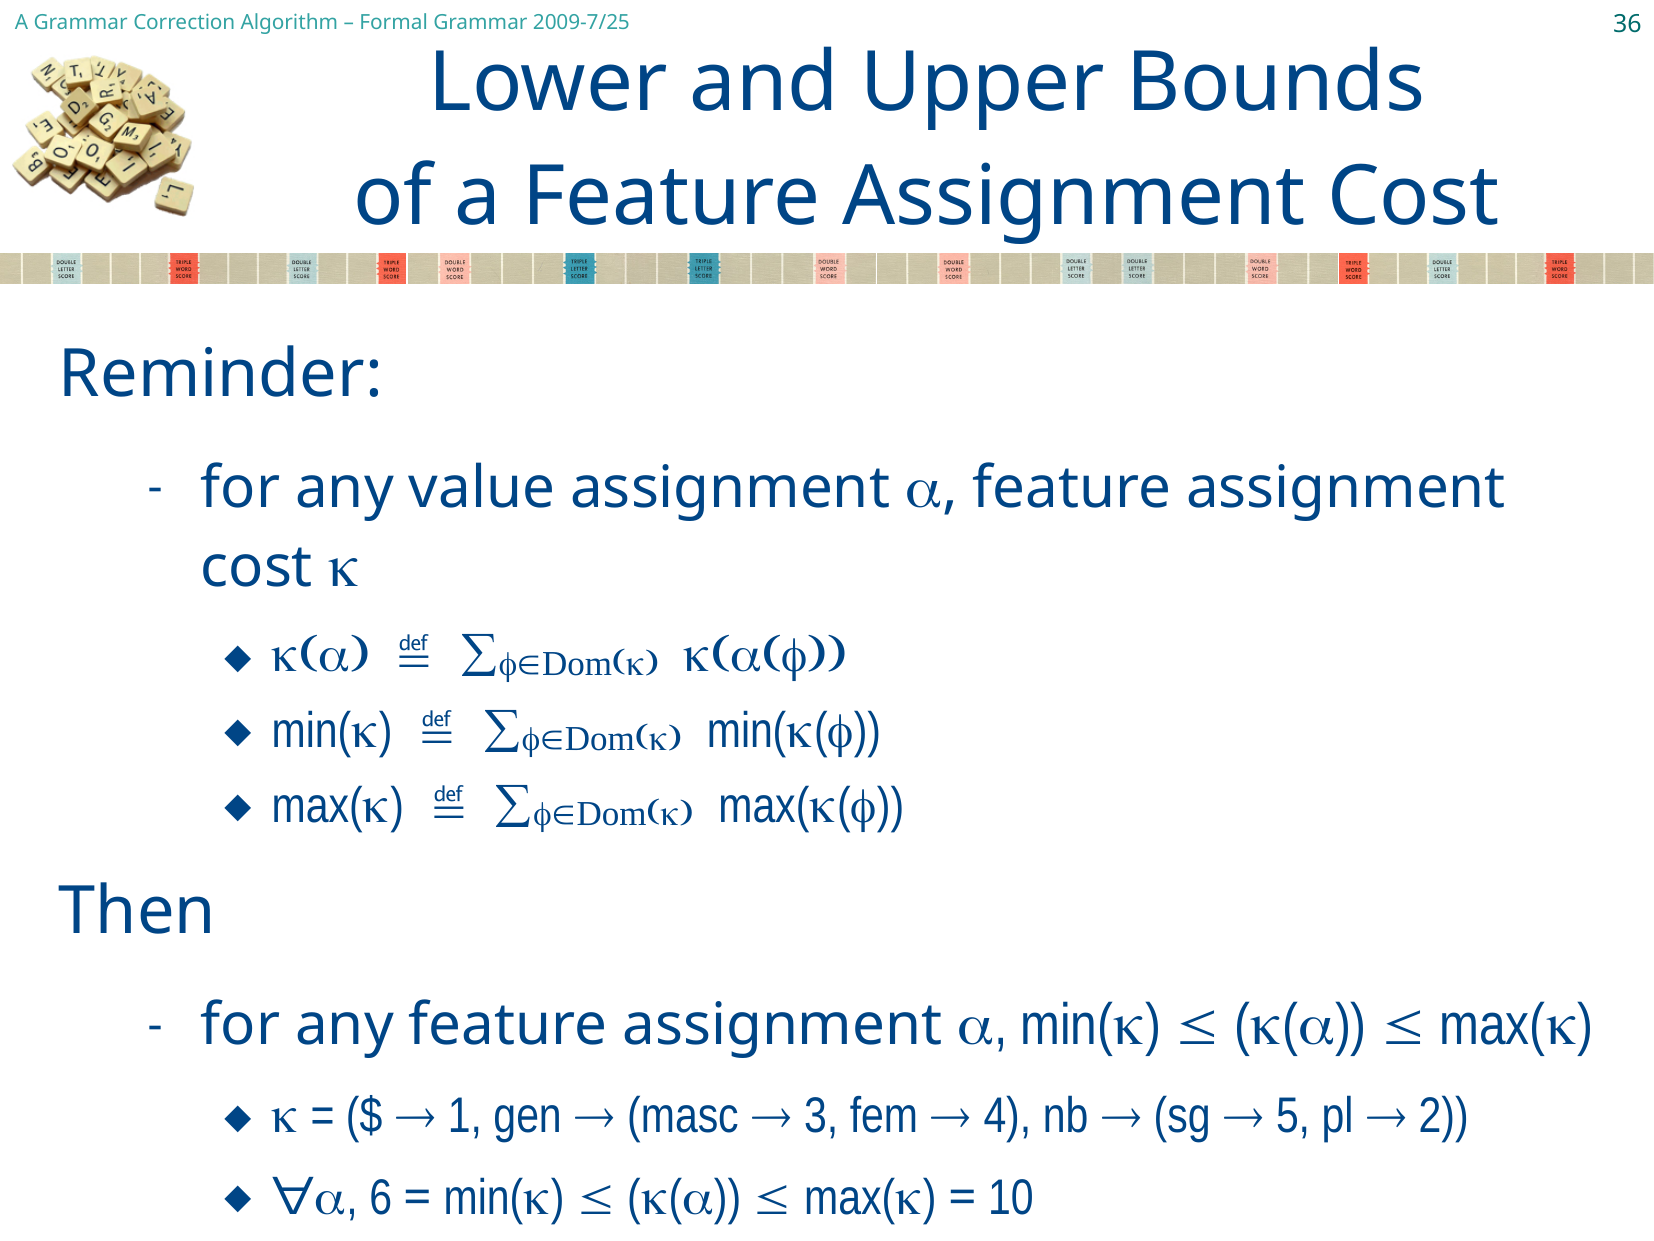

36
# Lower and Upper Bounds of a Feature Assignment Cost
Reminder:
for any value assignment α, feature assignment cost κ
κ(α) ≝ ∑ϕ∈Dom(κ) κ(α(ϕ))
min(κ) ≝ ∑ϕ∈Dom(κ) min(κ(ϕ))
max(κ) ≝ ∑ϕ∈Dom(κ) max(κ(ϕ))
Then
for any feature assignment α, min(κ) ≤ (κ(α)) ≤ max(κ)
κ = ($  1, gen  (masc  3, fem  4), nb  (sg  5, pl  2))
∀α, 6 = min(κ) ≤ (κ(α)) ≤ max(κ) = 10